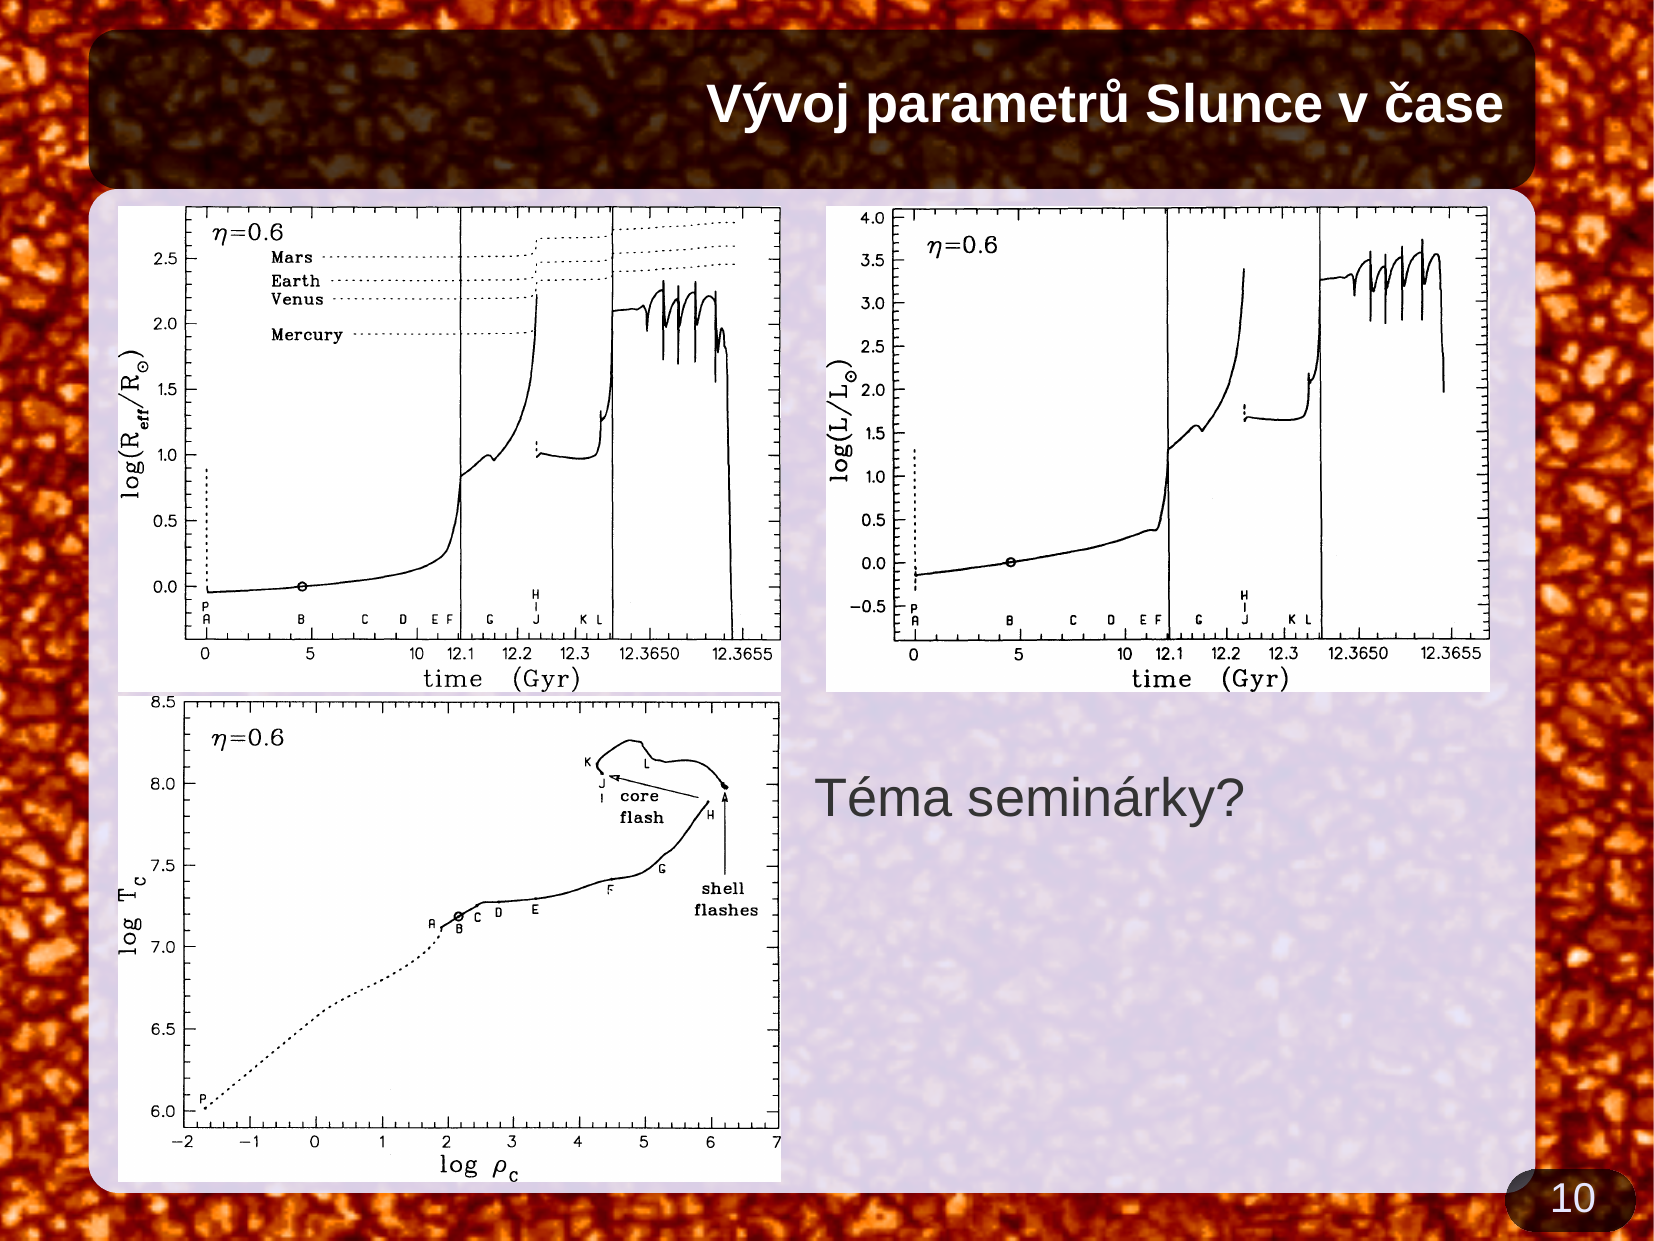

# Vývoj parametrů Slunce v čase
Téma seminárky?